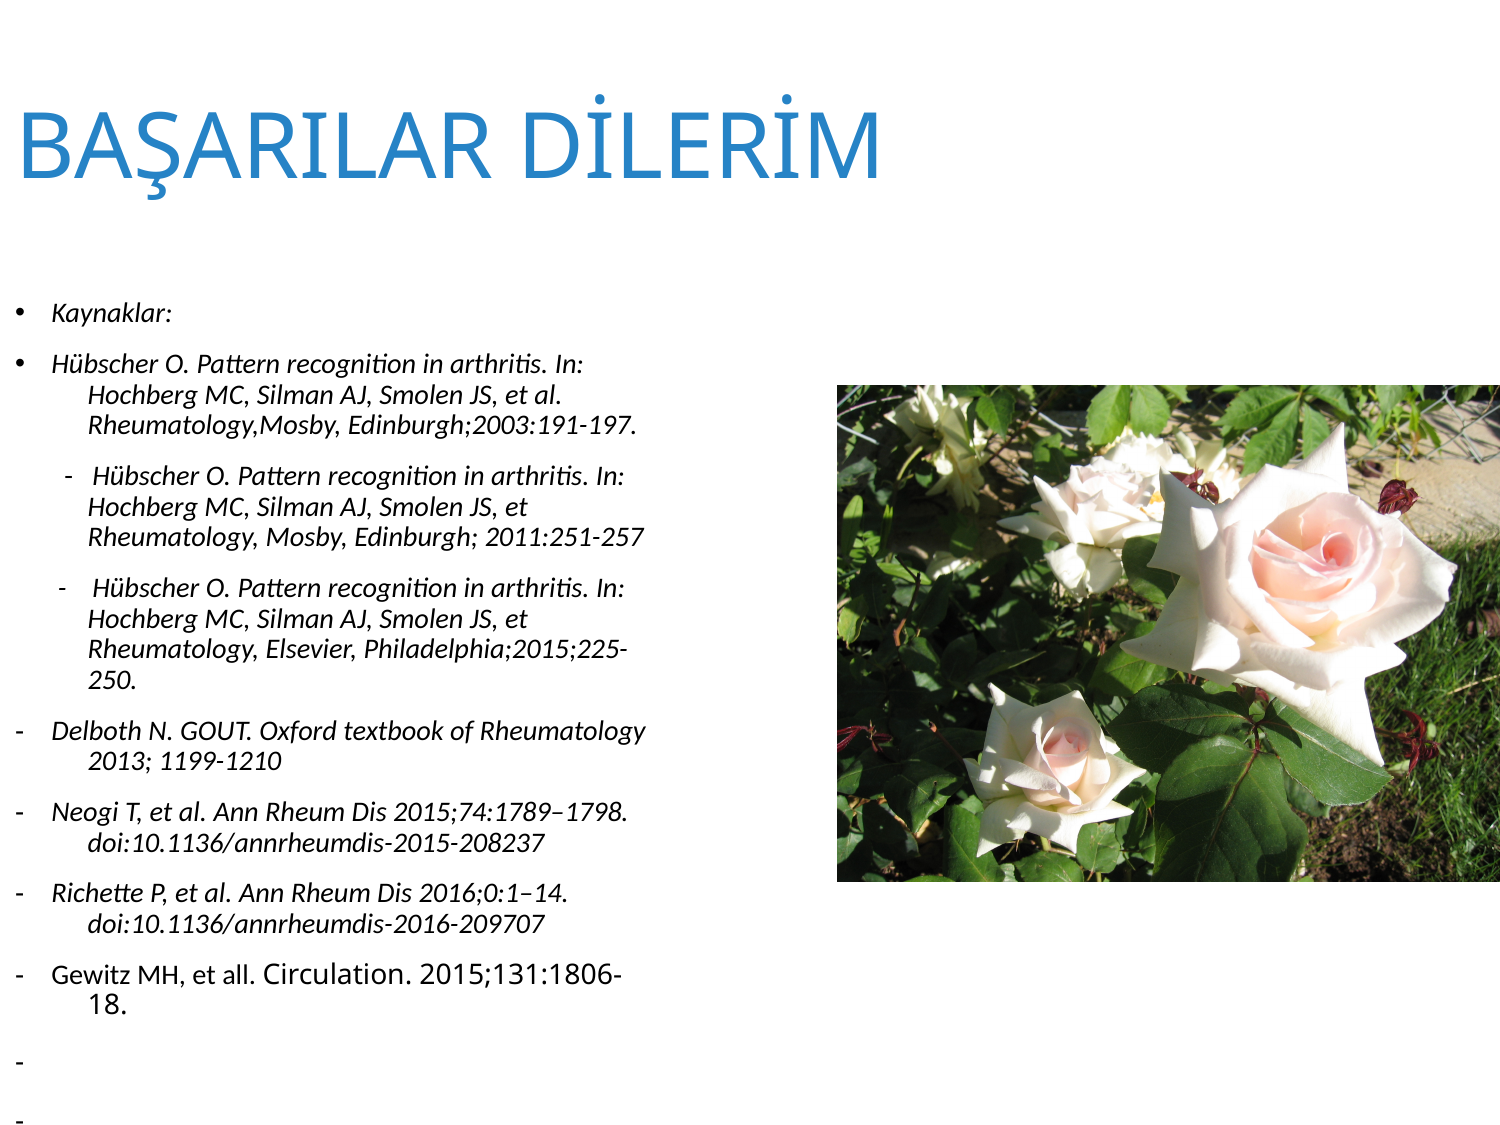

# BAŞARILAR DİLERİM
Kaynaklar:
Hübscher O. Pattern recognition in arthritis. In: Hochberg MC, Silman AJ, Smolen JS, et al. Rheumatology,Mosby, Edinburgh;2003:191-197.
 - Hübscher O. Pattern recognition in arthritis. In: Hochberg MC, Silman AJ, Smolen JS, et Rheumatology, Mosby, Edinburgh; 2011:251-257
 - Hübscher O. Pattern recognition in arthritis. In: Hochberg MC, Silman AJ, Smolen JS, et Rheumatology, Elsevier, Philadelphia;2015;225-250.
Delboth N. GOUT. Oxford textbook of Rheumatology 2013; 1199-1210
Neogi T, et al. Ann Rheum Dis 2015;74:1789–1798. doi:10.1136/annrheumdis-2015-208237
Richette P, et al. Ann Rheum Dis 2016;0:1–14. doi:10.1136/annrheumdis-2016-209707
Gewitz MH, et all. Circulation. 2015;131:1806-18.